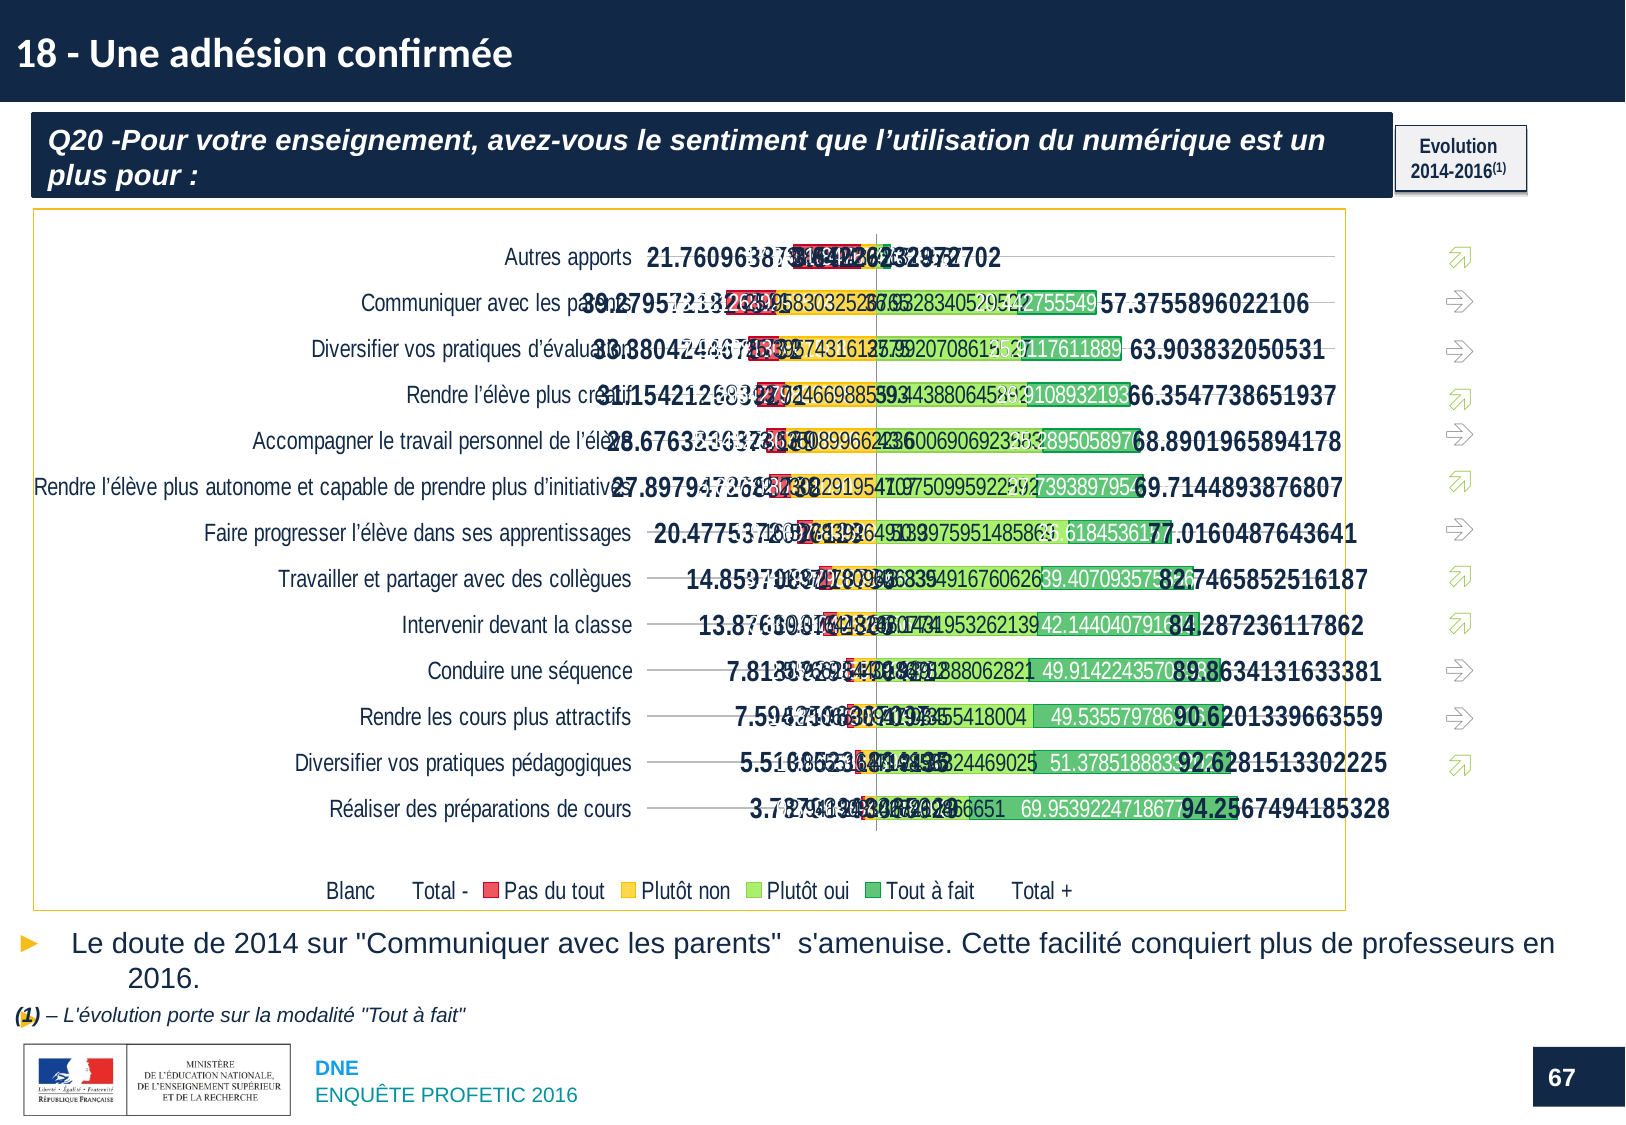

18 - Une adhésion confirmée
Q20 -Pour votre enseignement, avez-vous le sentiment que l’utilisation du numérique est un plus pour :
Evolution
2014-2016(1)
### Chart
| Category | Blanc | Total - | Pas du tout | Plutôt non | Plutôt oui | Tout à fait | Total + |
|---|---|---|---|---|---|---|---|
| Réaliser des préparations de cours | 92.4240218222814 | 3.78798908885929 | 0.846685942118003 | 2.94130314674128 | 24.3028269466651 | 69.9539224718677 | 94.2567494185328 |
| Diversifier vos pratiques pédagogiques | 88.9798953621173 | 5.51005231894135 | 1.64453584695554 | 3.86551647198582 | 41.2496324469025 | 51.3785188833202 | 92.6281513302225 |
| Rendre les cours plus attractifs | 84.8114986025805 | 7.5942506987097 | 1.88359760691536 | 5.71065309179435 | 41.08455418004 | 49.535579786316 | 90.6201339663559 |
| Conduire une séquence | 84.3622140905916 | 7.81889295470421 | 2.05260855283639 | 5.76628440186782 | 39.9491888062821 | 49.9142243570558 | 89.8634131633381 |
| Intervenir devant la classe | 72.2462024752702 | 13.876898762365 | 3.86045049628756 | 10.0164482660774 | 42.1431953262139 | 42.144040791648 | 84.287236117862 |
| Travailler et partager avec des collègues | 70.2805821578526 | 14.8597089210736 | 3.48792795839009 | 11.3717809626835 | 43.3394916760626 | 39.407093575556 | 82.7465852516187 |
| Faire progresser l’élève dans ses apprentissages | 59.0449255807741 | 20.4775372096129 | 3.949697944699 | 16.5278392649139 | 50.3975951485869 | 26.6184536157773 | 77.0160487643641 |
| Rendre l’élève plus autonome et capable de prendre plus d’initiatives | 44.2041054628523 | 27.8979472685738 | 5.66771807310309 | 22.2302291954707 | 41.9750995922592 | 27.7393897954215 | 69.7144893876807 |
| Accompagner le travail personnel de l’élève | 42.6473527251622 | 28.6763236374189 | 5.14123367119529 | 23.5350899662236 | 43.6006906923583 | 25.2895058970595 | 68.8901965894178 |
| Rendre l’élève plus créatif | 37.6915746321599 | 31.1542126839201 | 7.42954279832705 | 23.724669885593 | 39.443880645892 | 26.9108932193016 | 66.3547738651937 |
| Diversifier vos pratiques d’évaluation | 33.2391510642533 | 33.3804244678732 | 7.98468130661588 | 25.3957431612575 | 37.9920708615527 | 25.9117611889783 | 63.903832050531 |
| Communiquer avec les parents | 21.440855635132 | 39.2795721824341 | 13.3212689297574 | 25.9583032526765 | 36.9328340529522 | 20.4427555492585 | 57.3755896022106 |
| Autres apports | 56.4780722410072 | 21.7609638794964 | 17.8680219781238 | 3.89294190137255 | 1.79458756713587 | 1.84767476259116 | 3.64226232972702 |











# Le doute de 2014 sur "Communiquer avec les parents" s'amenuise. Cette facilité conquiert plus de professeurs en 2016.
(1) – L'évolution porte sur la modalité "Tout à fait"